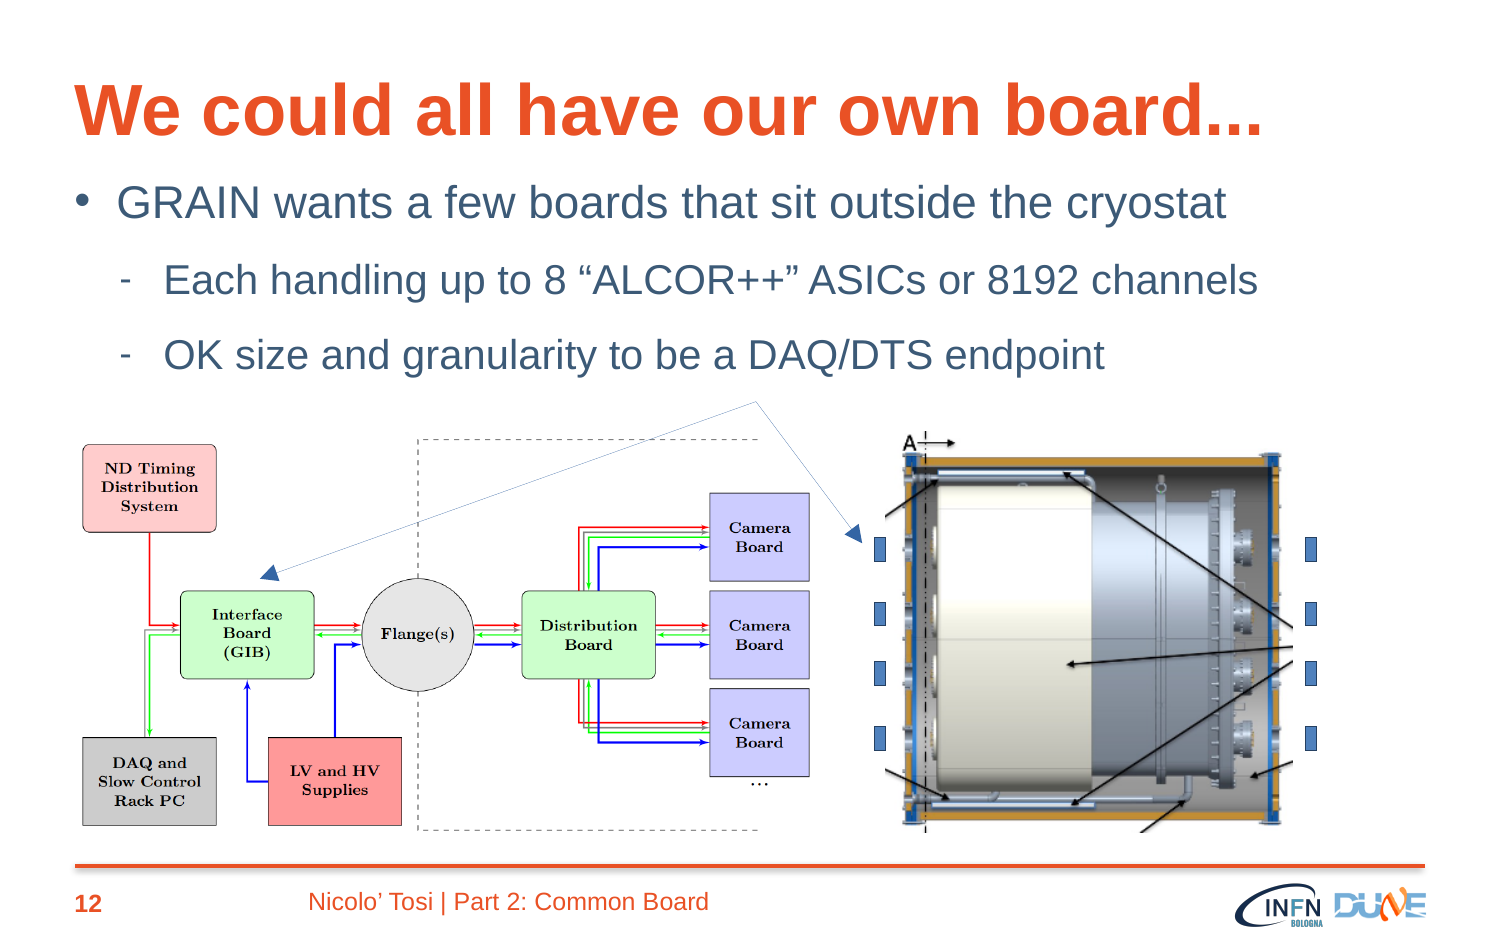

# We could all have our own board...
GRAIN wants a few boards that sit outside the cryostat
Each handling up to 8 “ALCOR++” ASICs or 8192 channels
OK size and granularity to be a DAQ/DTS endpoint
Nicolo’ Tosi | Part 2: Common Board